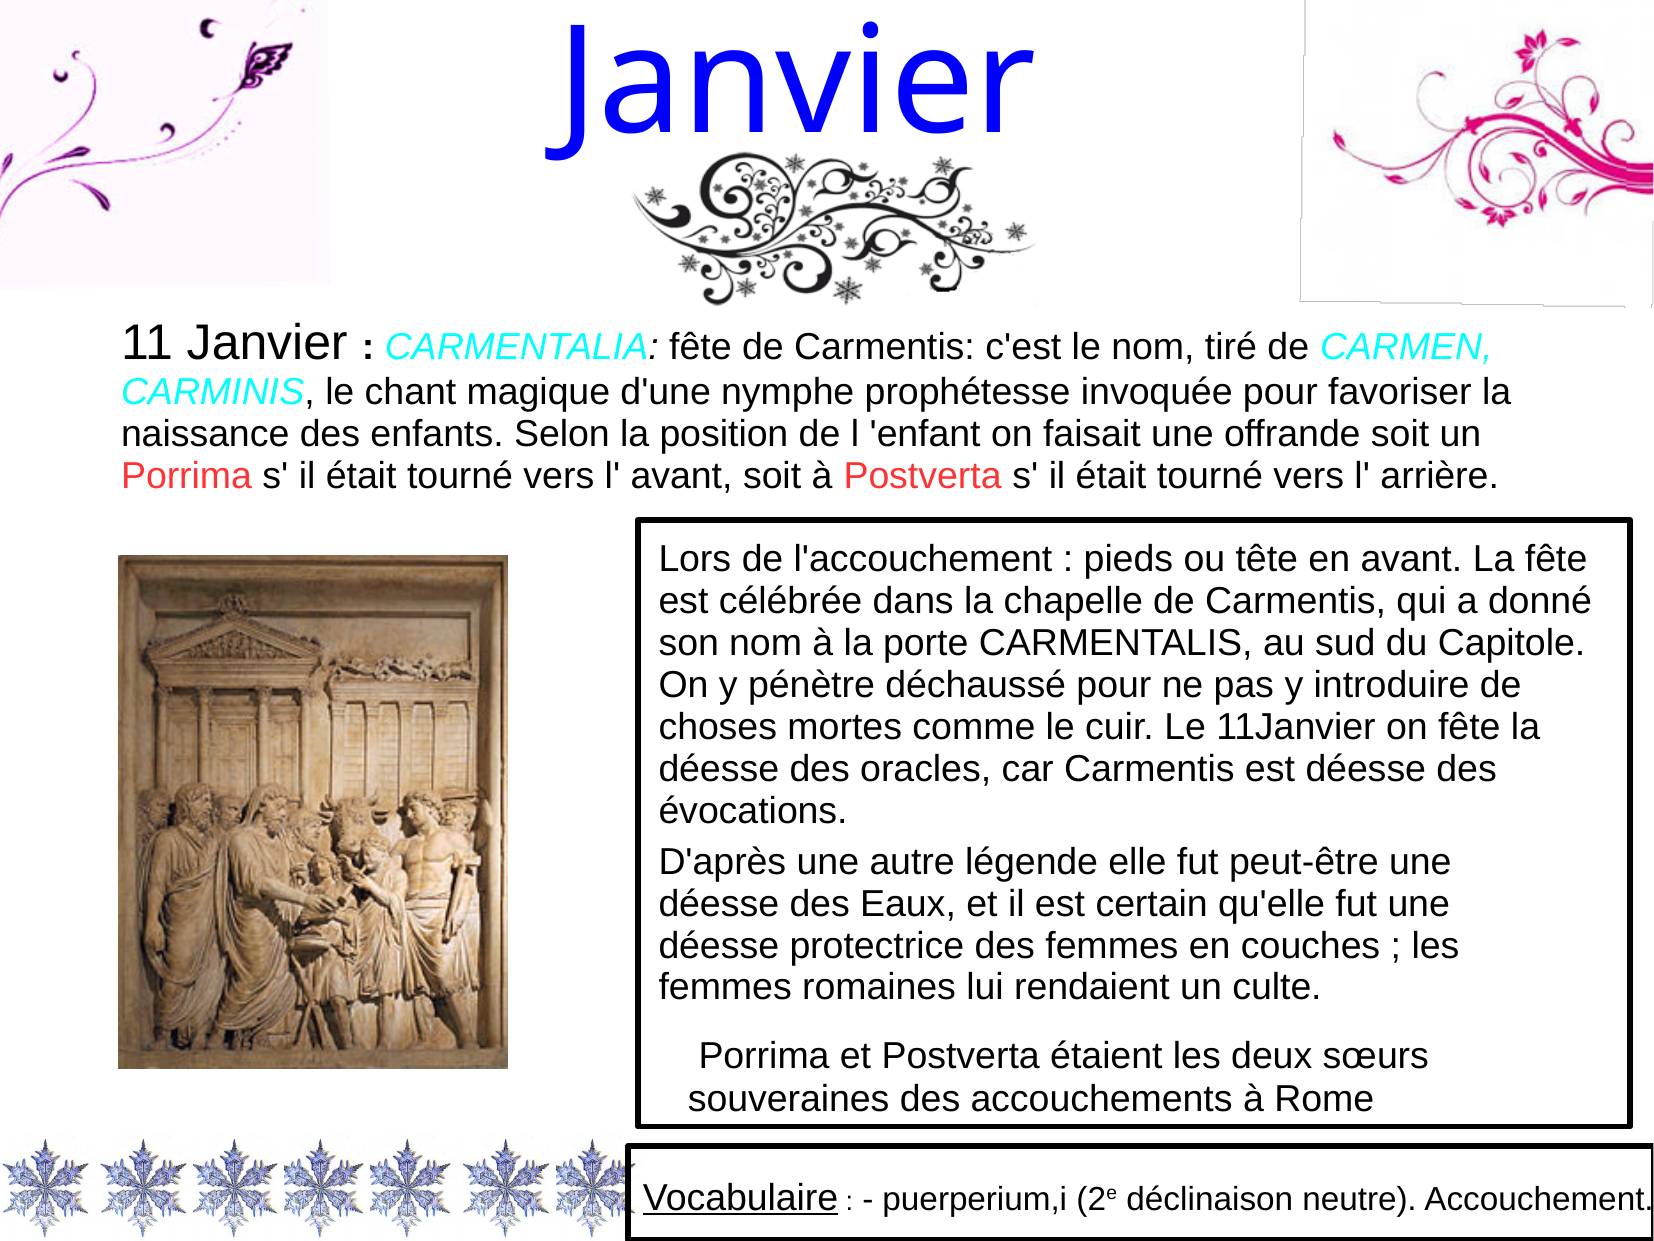

Janvier
11 Janvier : CARMENTALIA: fête de Carmentis: c'est le nom, tiré de CARMEN, CARMINIS, le chant magique d'une nymphe prophétesse invoquée pour favoriser la naissance des enfants. Selon la position de l 'enfant on faisait une offrande soit un Porrima s' il était tourné vers l' avant, soit à Postverta s' il était tourné vers l' arrière.
Lors de l'accouchement : pieds ou tête en avant. La fête est célébrée dans la chapelle de Carmentis, qui a donné son nom à la porte CARMENTALIS, au sud du Capitole. On y pénètre déchaussé pour ne pas y introduire de choses mortes comme le cuir. Le 11Janvier on fête la déesse des oracles, car Carmentis est déesse des évocations.
D'après une autre légende elle fut peut-être une déesse des Eaux, et il est certain qu'elle fut une déesse protectrice des femmes en couches ; les femmes romaines lui rendaient un culte.
 Porrima et Postverta étaient les deux sœurs souveraines des accouchements à Rome
Vocabulaire : - puerperium,i (2e déclinaison neutre). Accouchement.